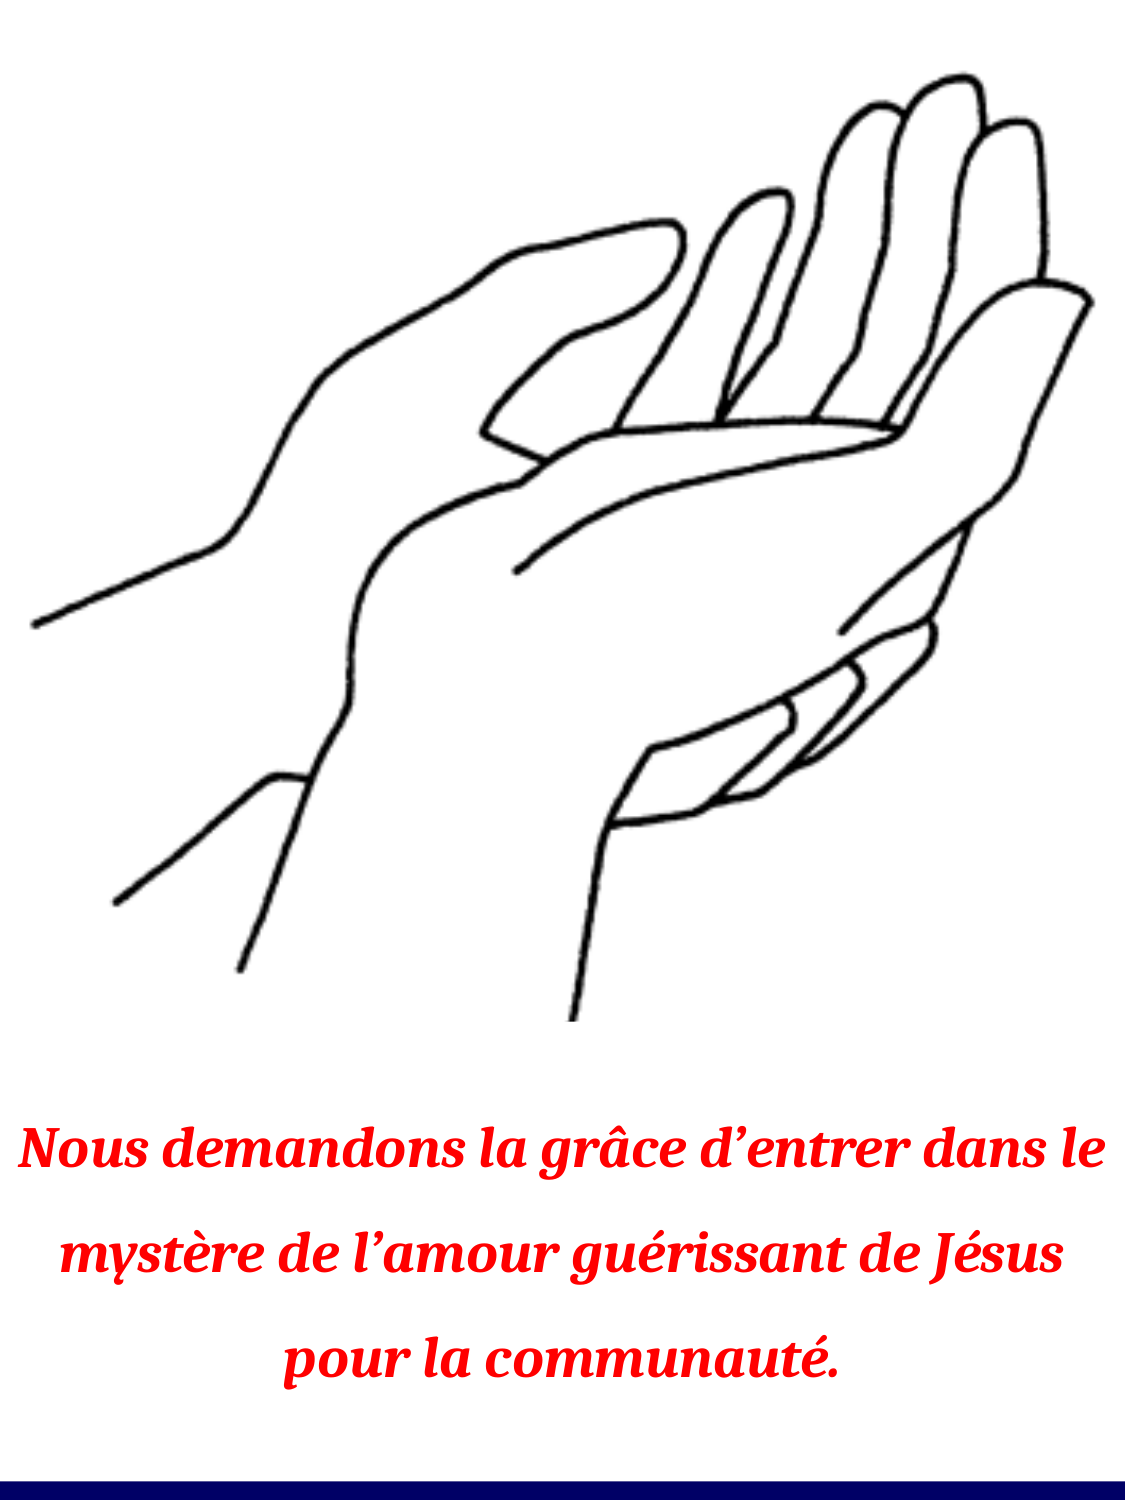

Nous demandons la grâce d’entrer dans le mystère de l’amour guérissant de Jésus pour la communauté.